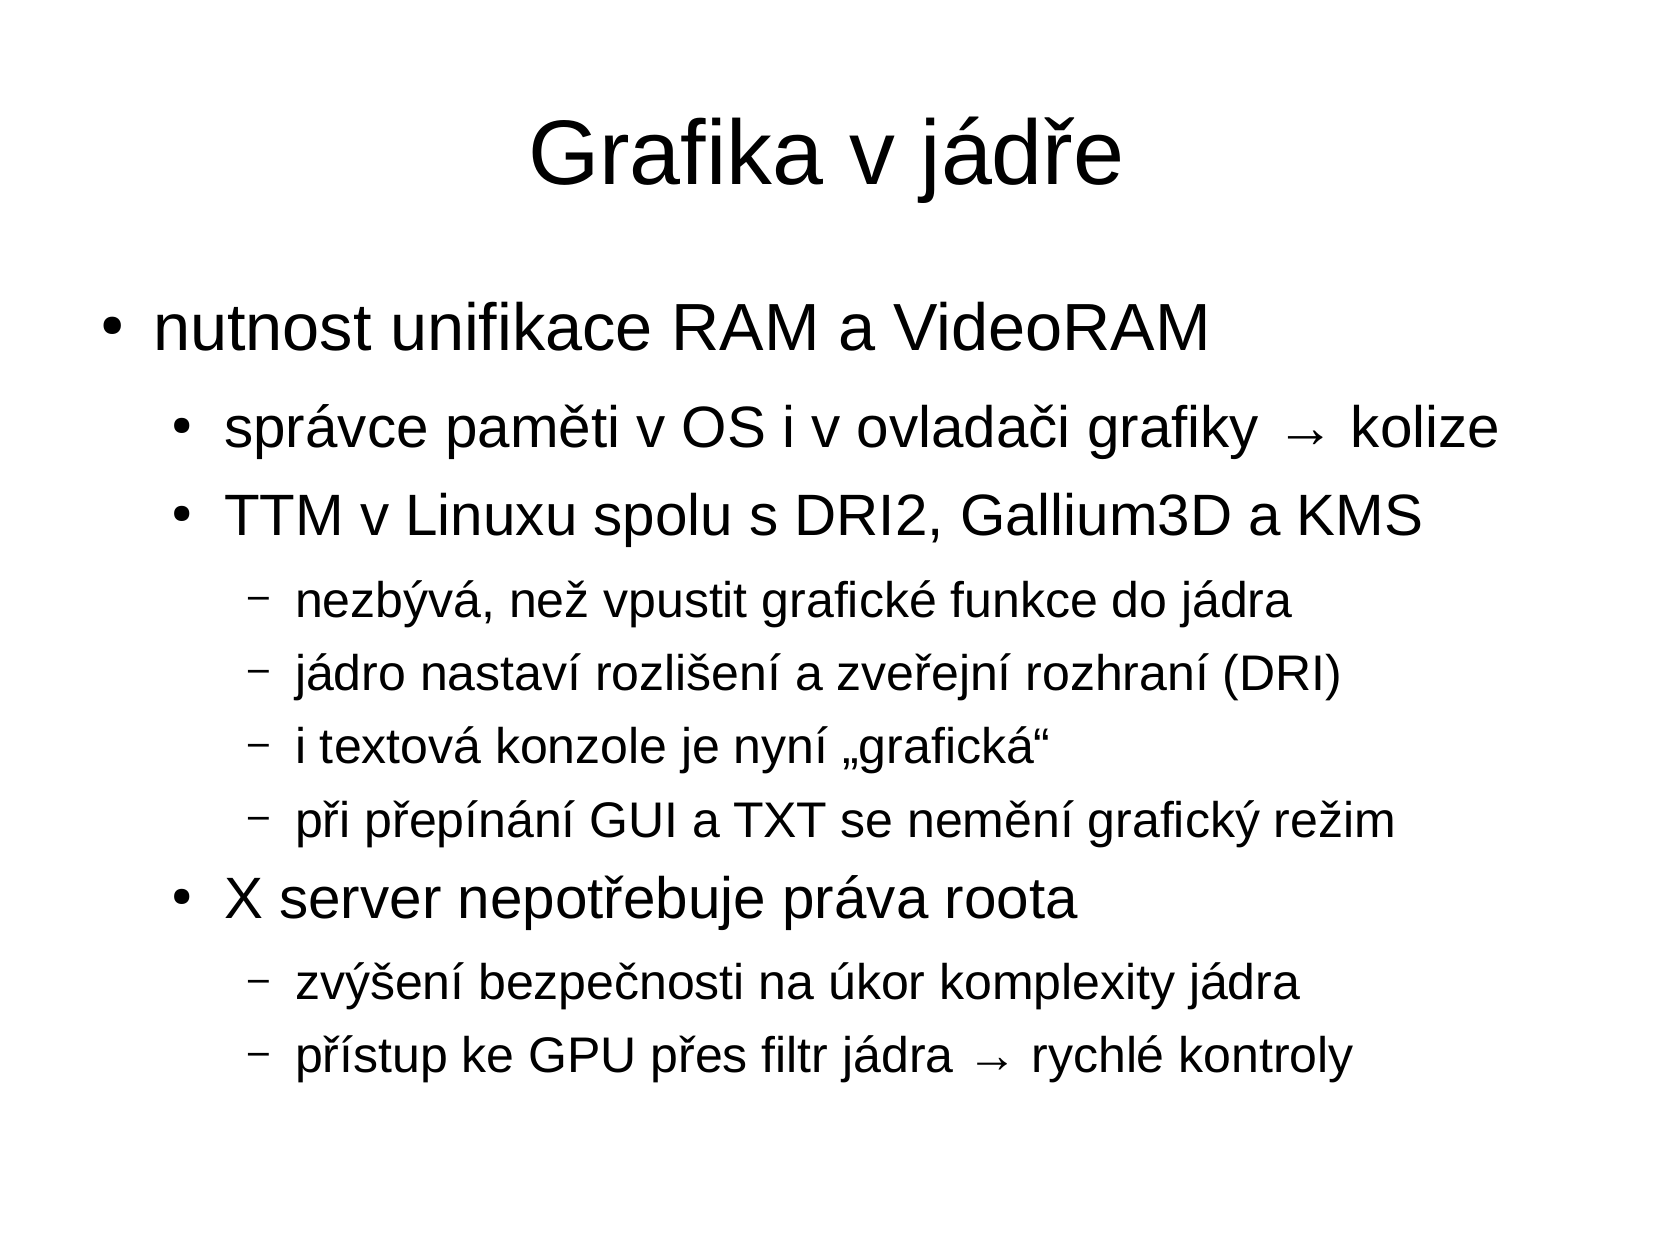

# Grafika v jádře
nutnost unifikace RAM a VideoRAM
správce paměti v OS i v ovladači grafiky → kolize
TTM v Linuxu spolu s DRI2, Gallium3D a KMS
nezbývá, než vpustit grafické funkce do jádra
jádro nastaví rozlišení a zveřejní rozhraní (DRI)
i textová konzole je nyní „grafická“
při přepínání GUI a TXT se nemění grafický režim
X server nepotřebuje práva roota
zvýšení bezpečnosti na úkor komplexity jádra
přístup ke GPU přes filtr jádra → rychlé kontroly